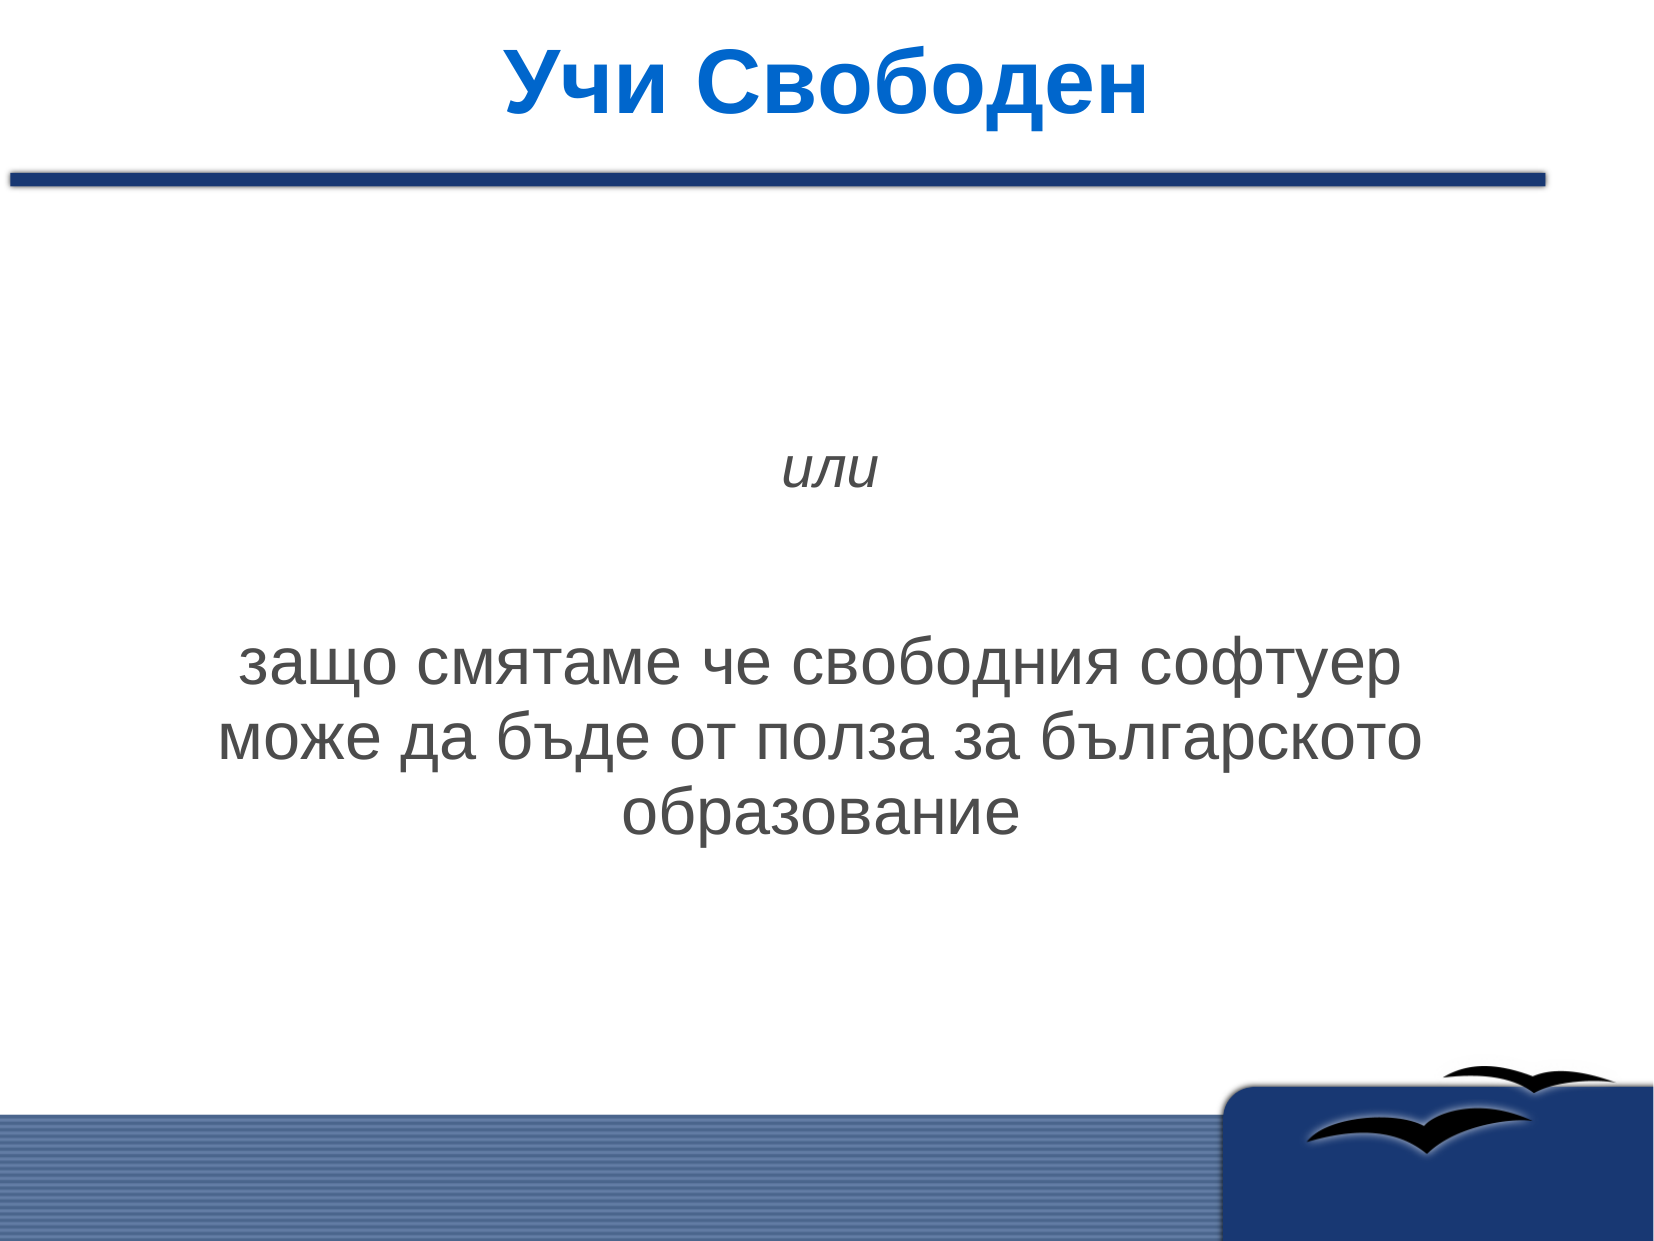

# Учи Свободен
или
защо смятаме че свободния софтуер
може да бъде от полза за българското образование